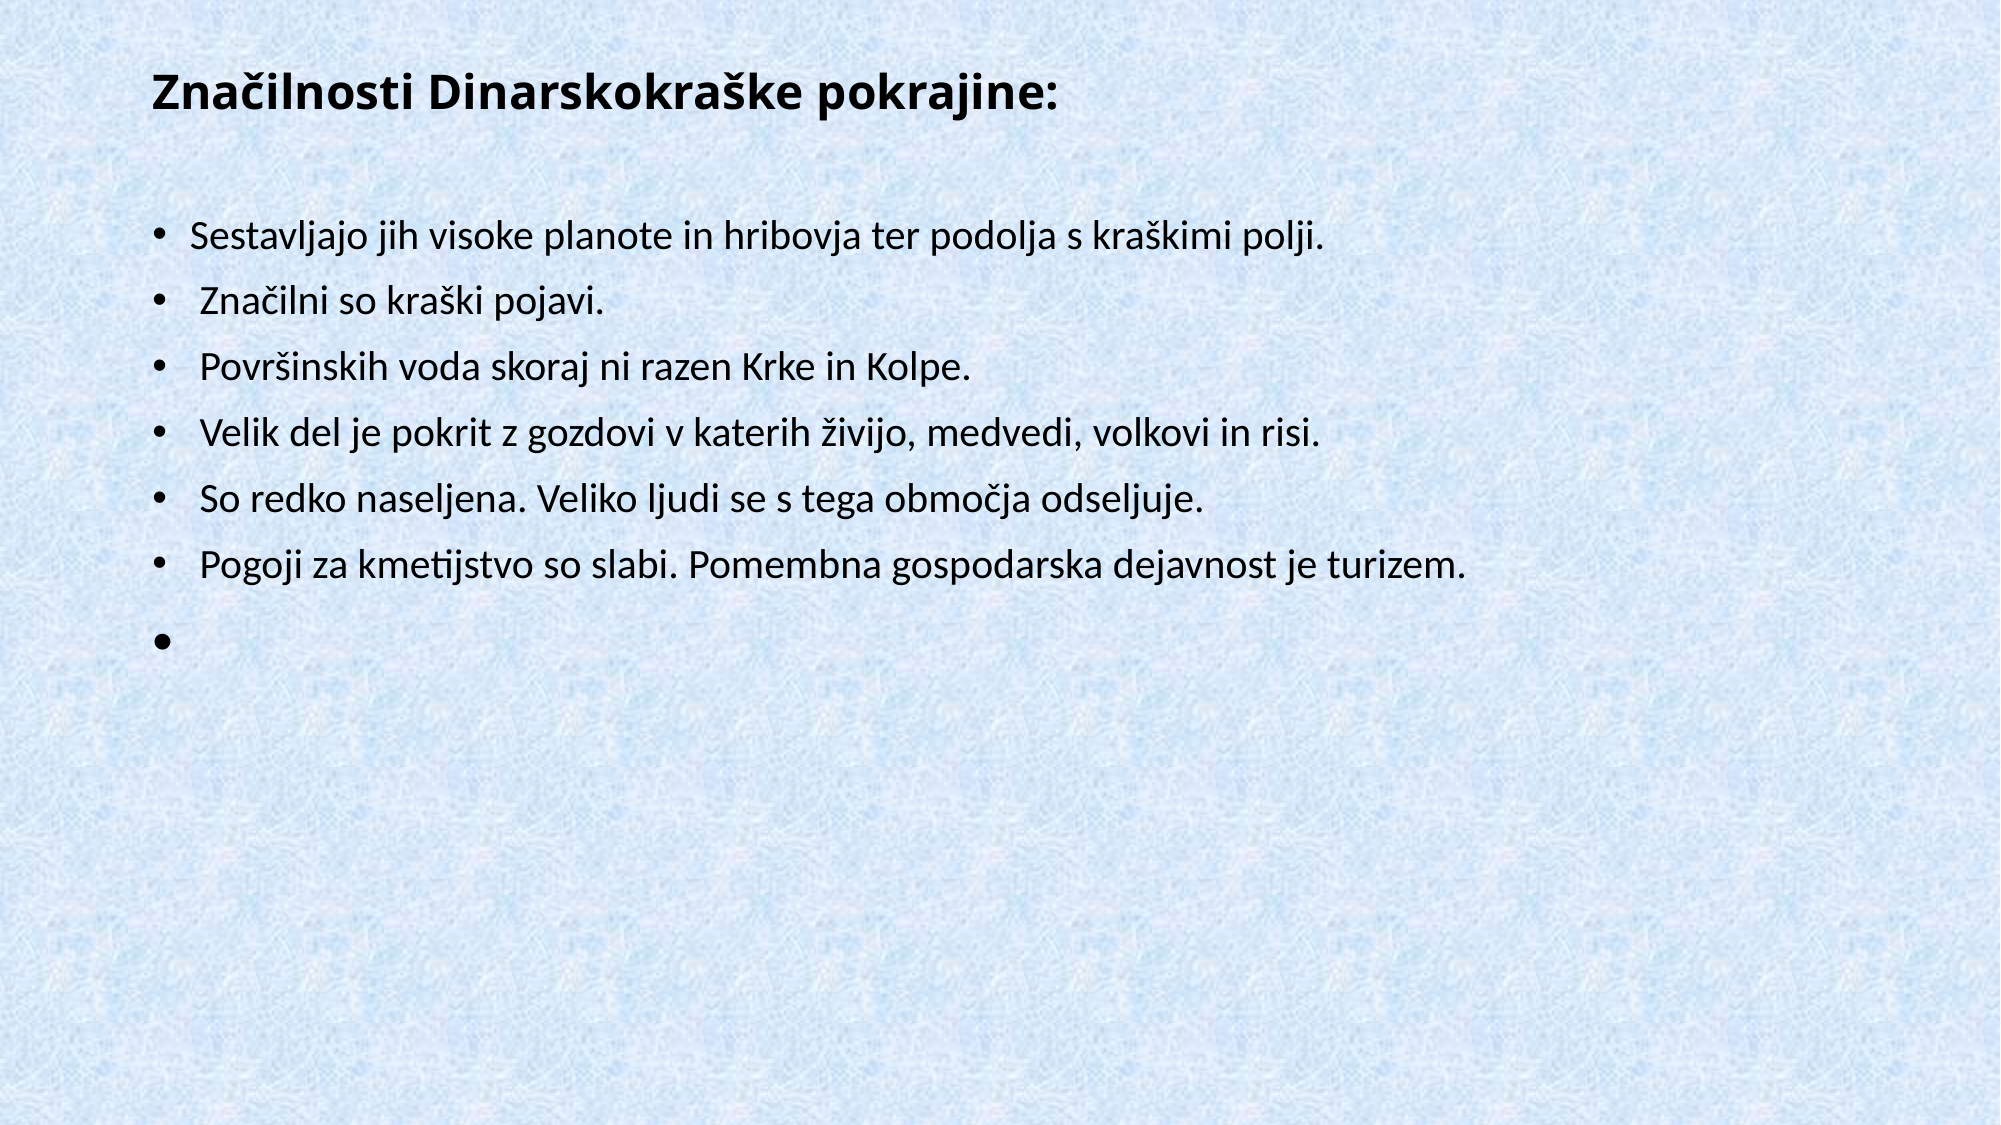

# Značilnosti Dinarskokraške pokrajine:
Sestavljajo jih visoke planote in hribovja ter podolja s kraškimi polji.
 Značilni so kraški pojavi.
 Površinskih voda skoraj ni razen Krke in Kolpe.
 Velik del je pokrit z gozdovi v katerih živijo, medvedi, volkovi in risi.
 So redko naseljena. Veliko ljudi se s tega območja odseljuje.
 Pogoji za kmetijstvo so slabi. Pomembna gospodarska dejavnost je turizem.